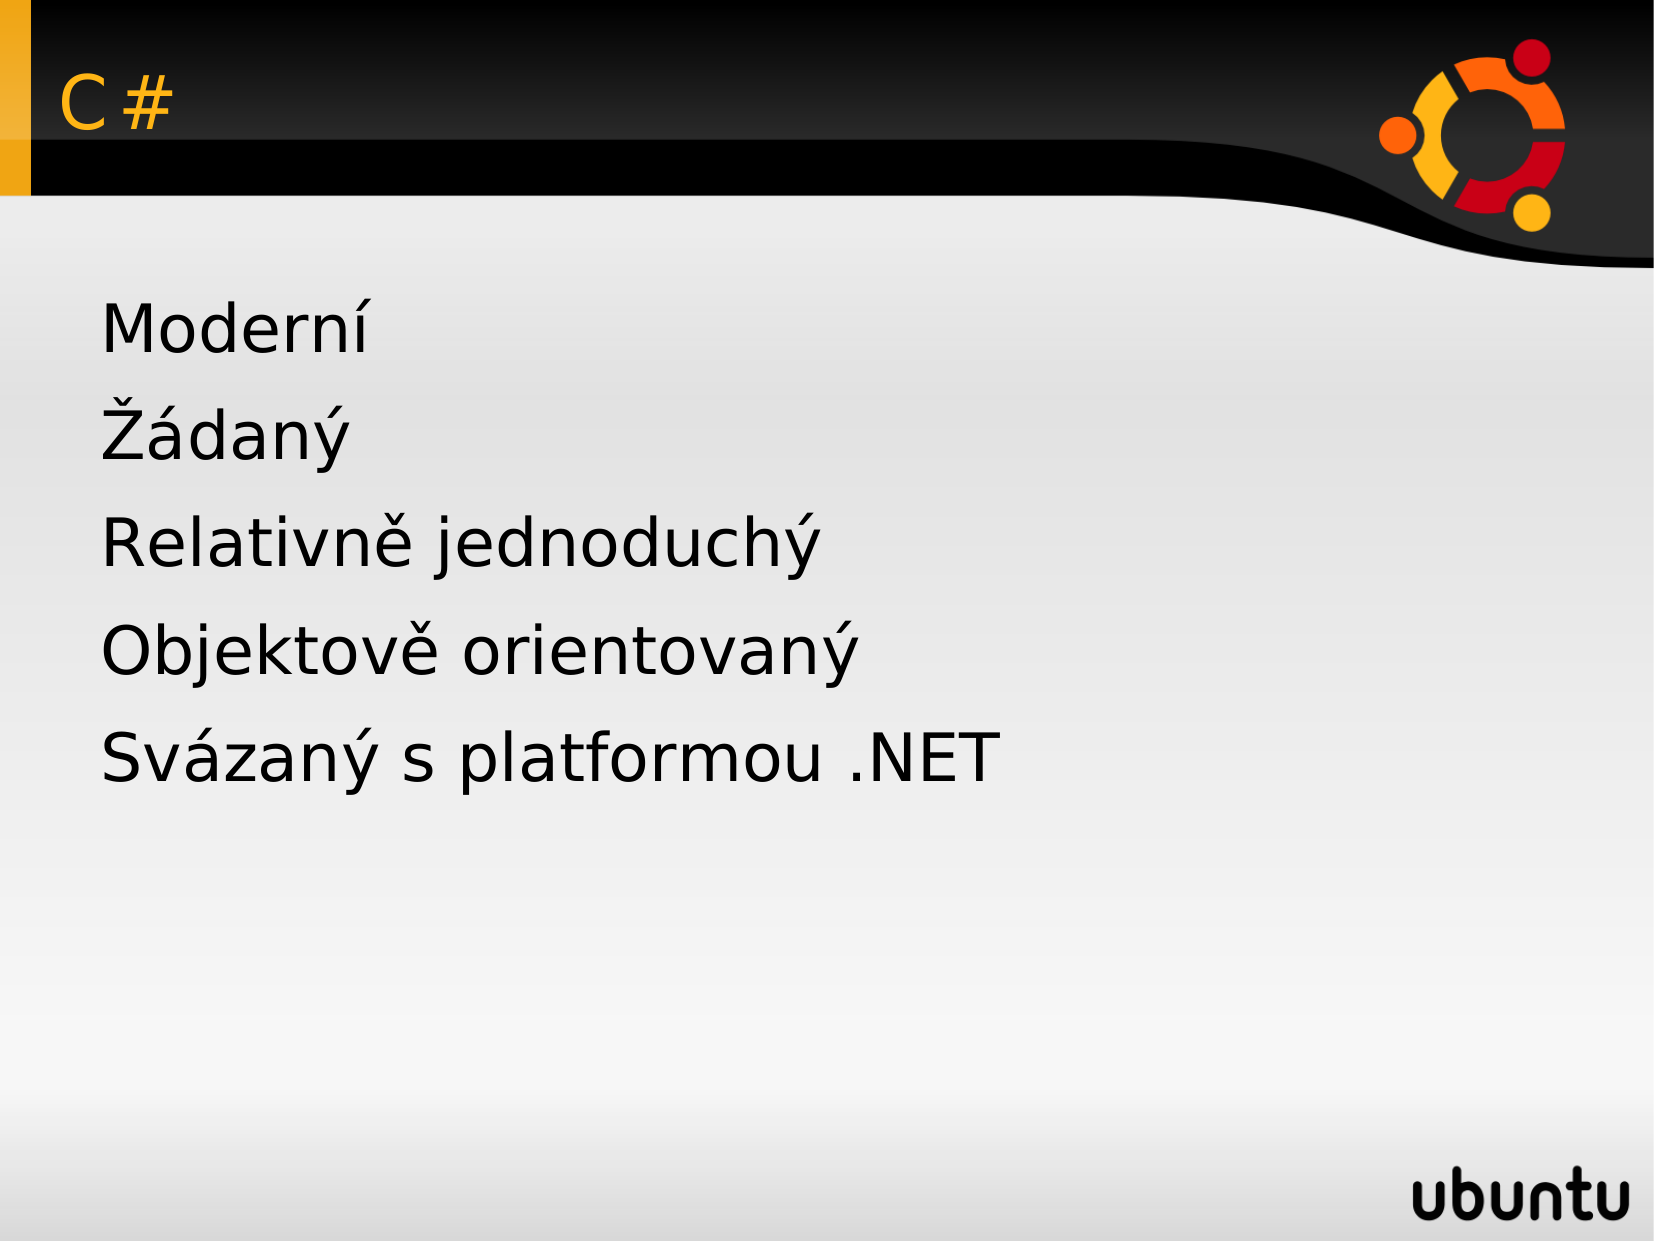

# C#
Moderní
Žádaný
Relativně jednoduchý
Objektově orientovaný
Svázaný s platformou .NET